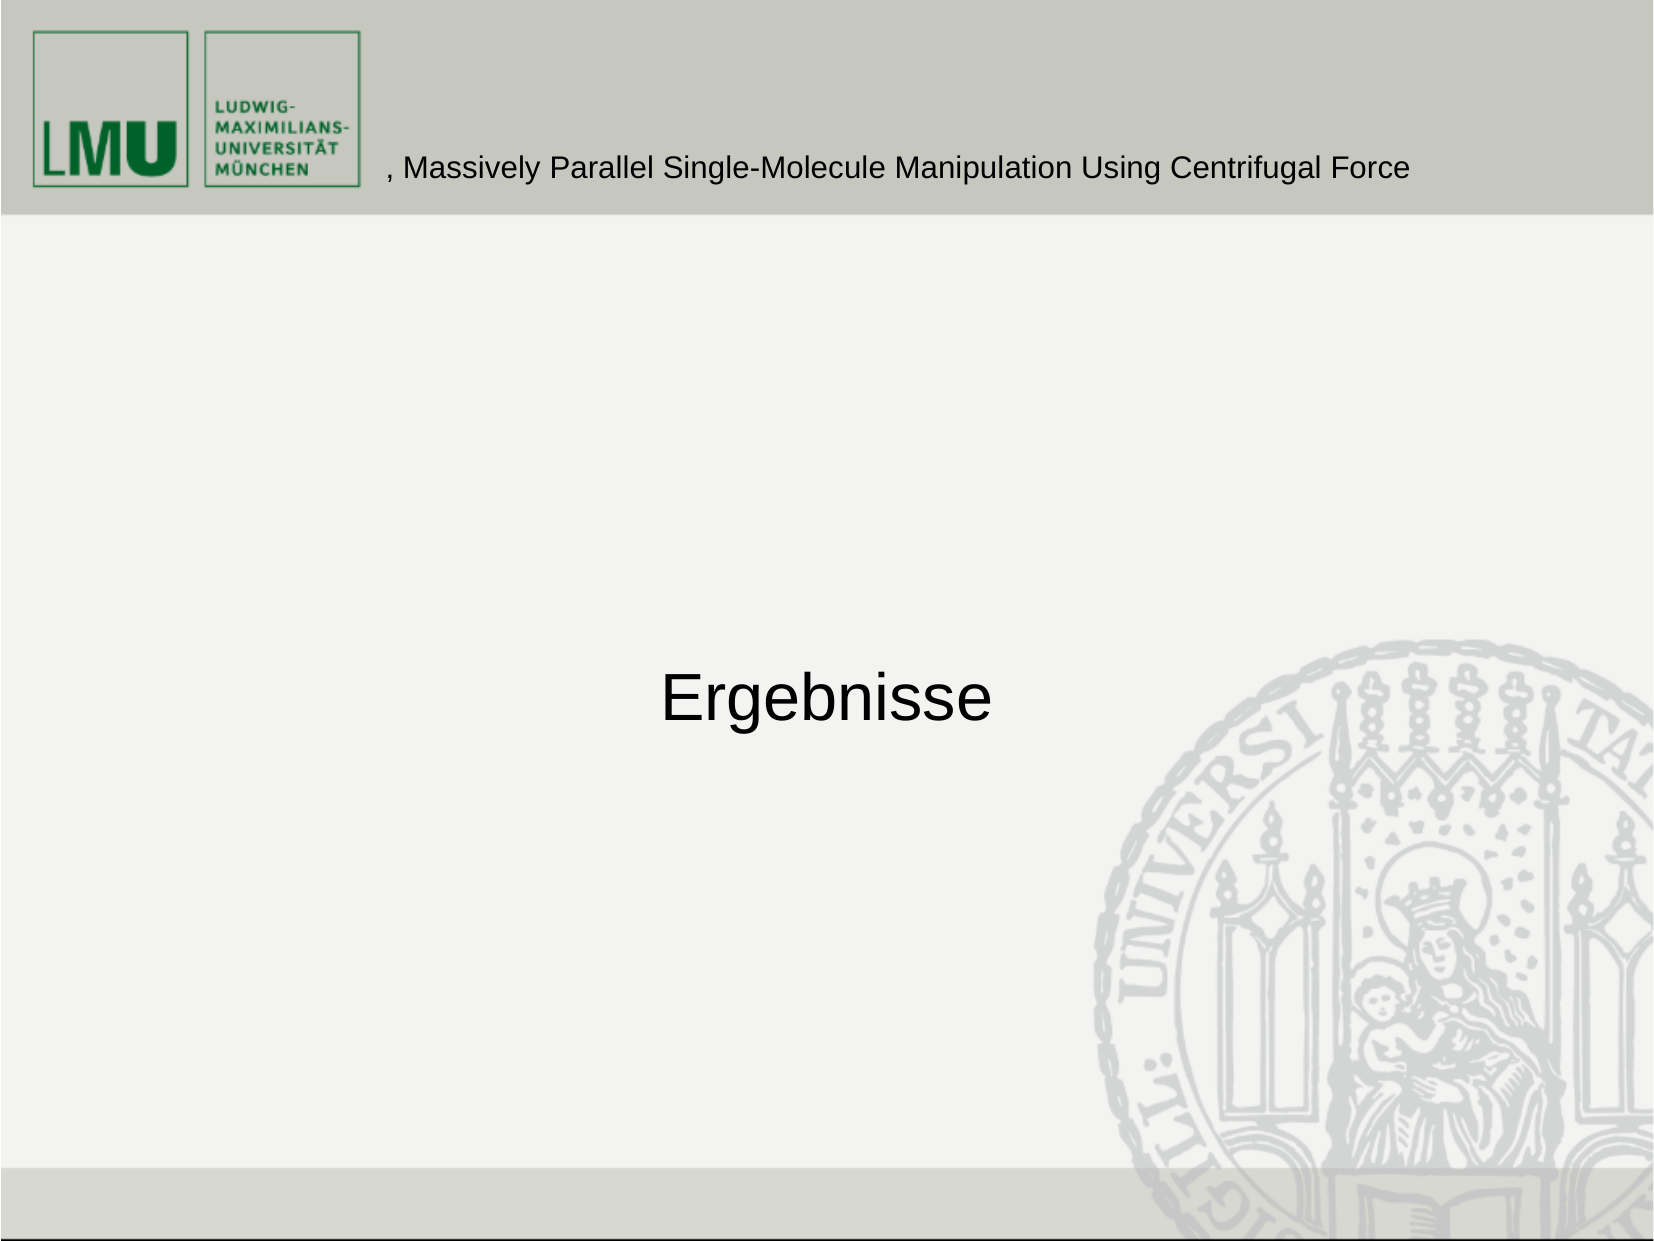

, Massively Parallel Single-Molecule Manipulation Using Centrifugal Force
Ergebnisse
#